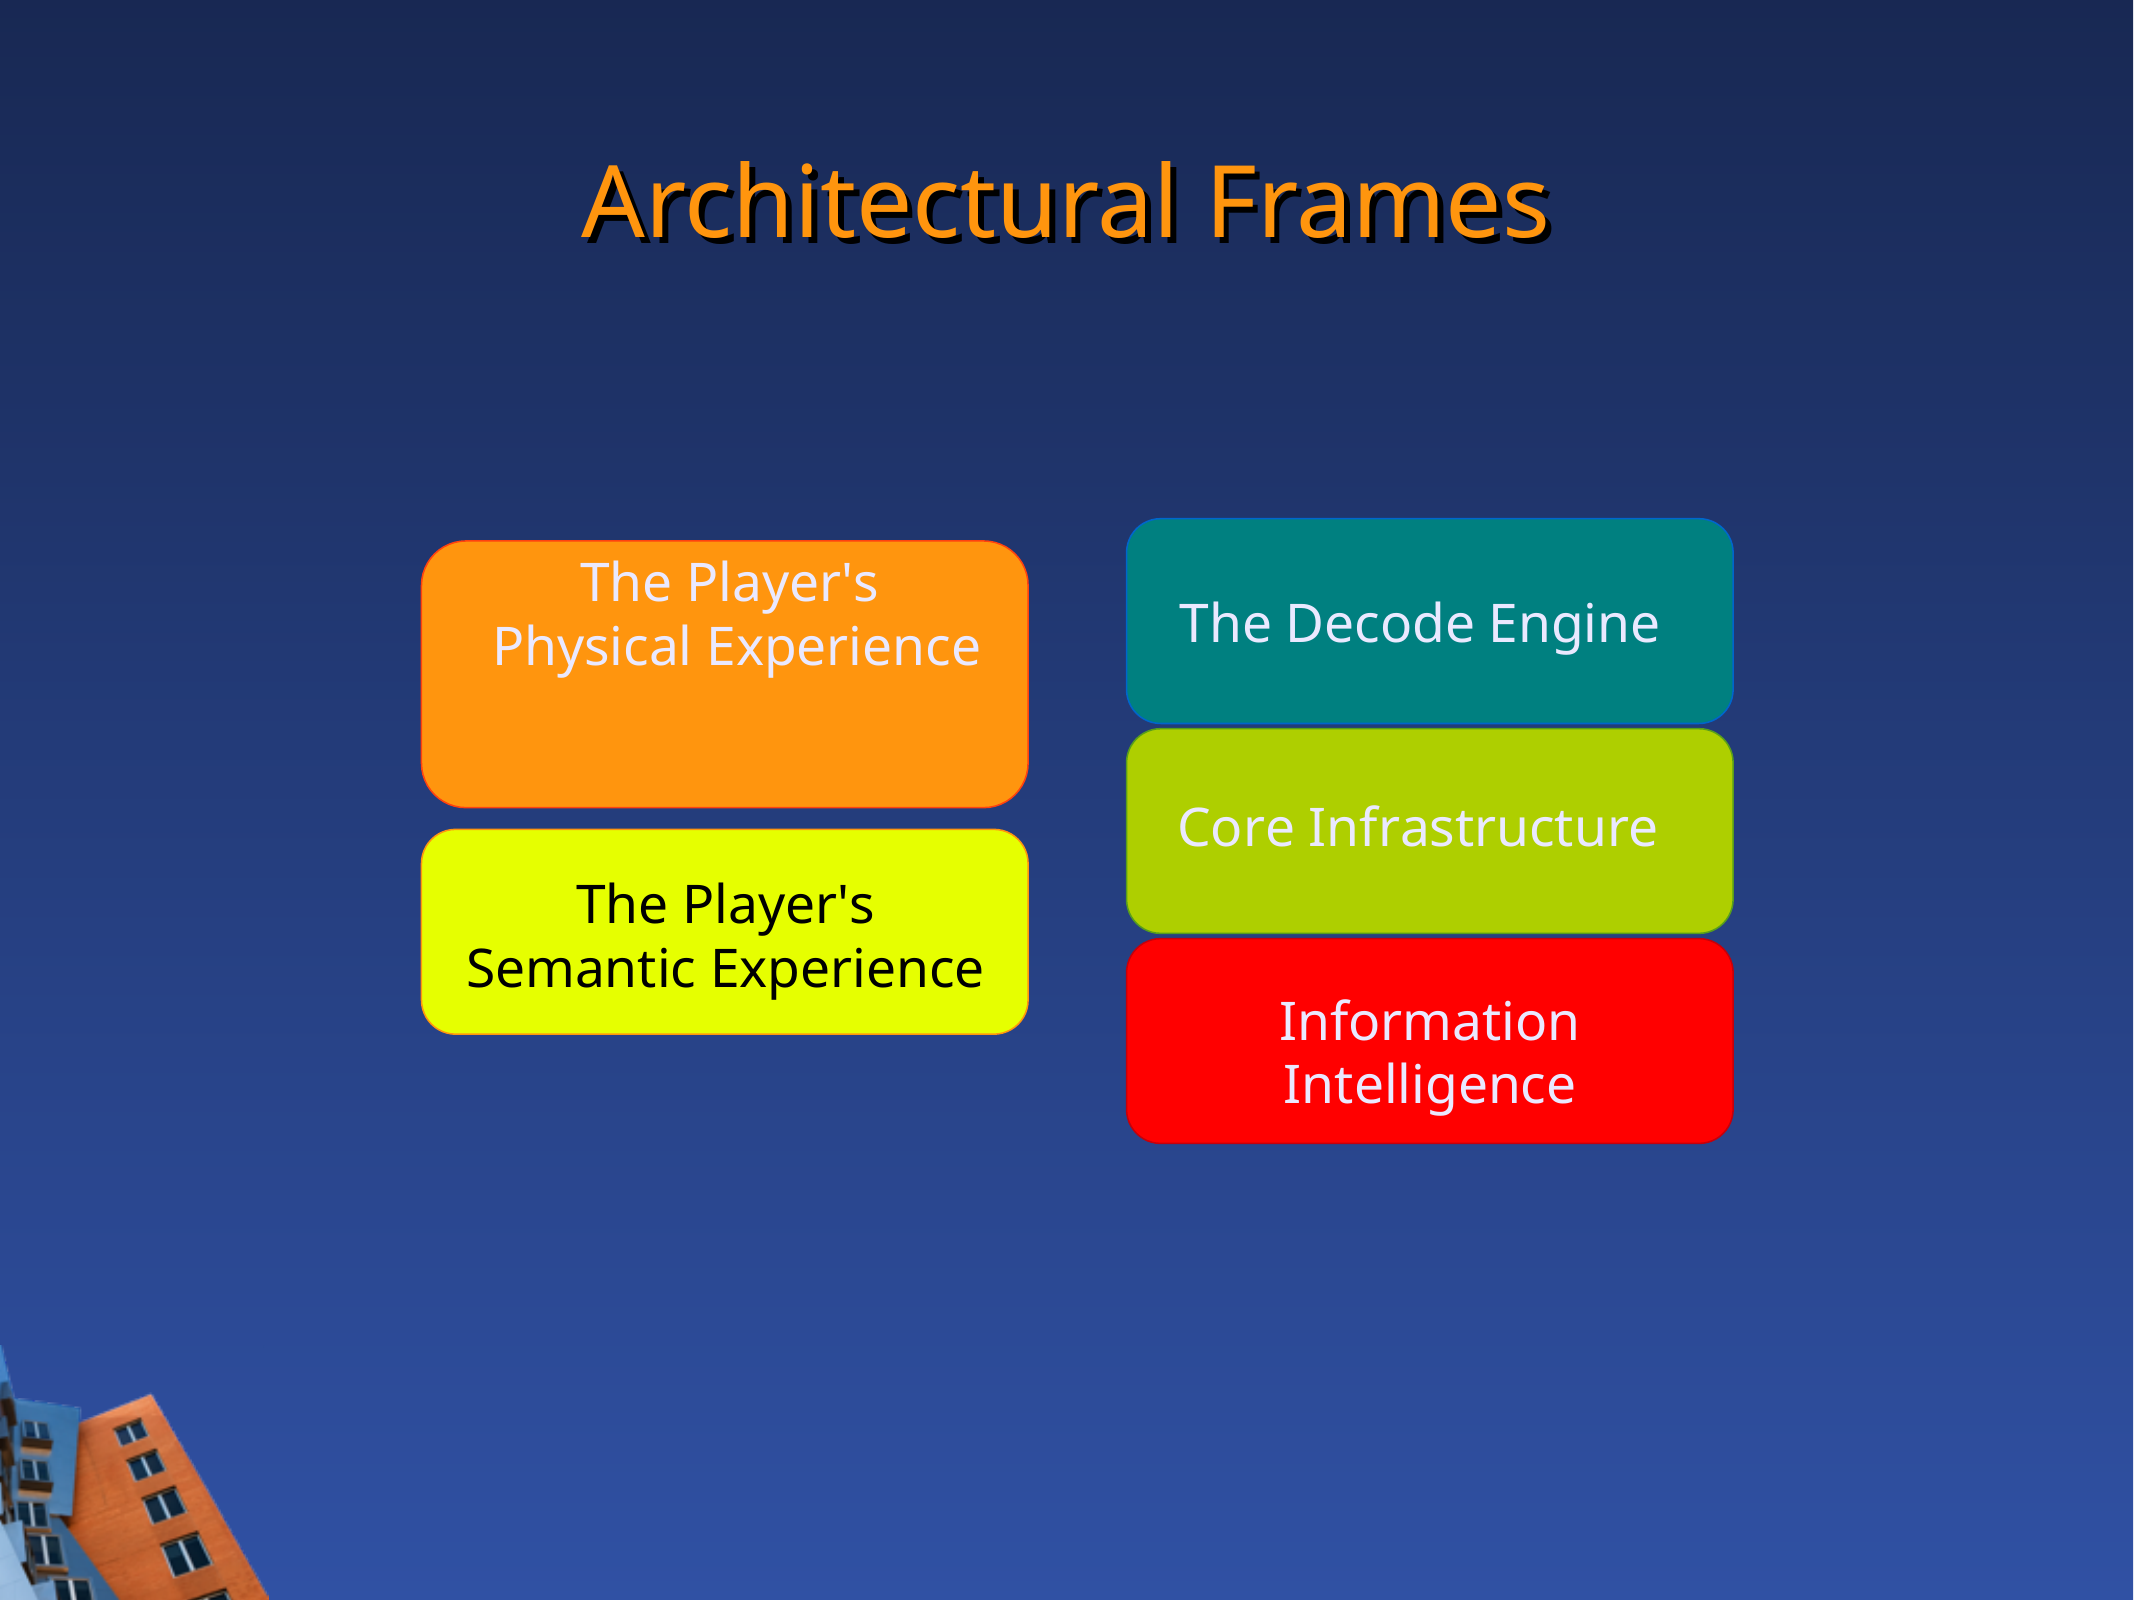

# Architectural Frames
The Player's
 Physical Experience
The Decode Engine
Core Infrastructure
The Player's
Semantic Experience
Information Intelligence